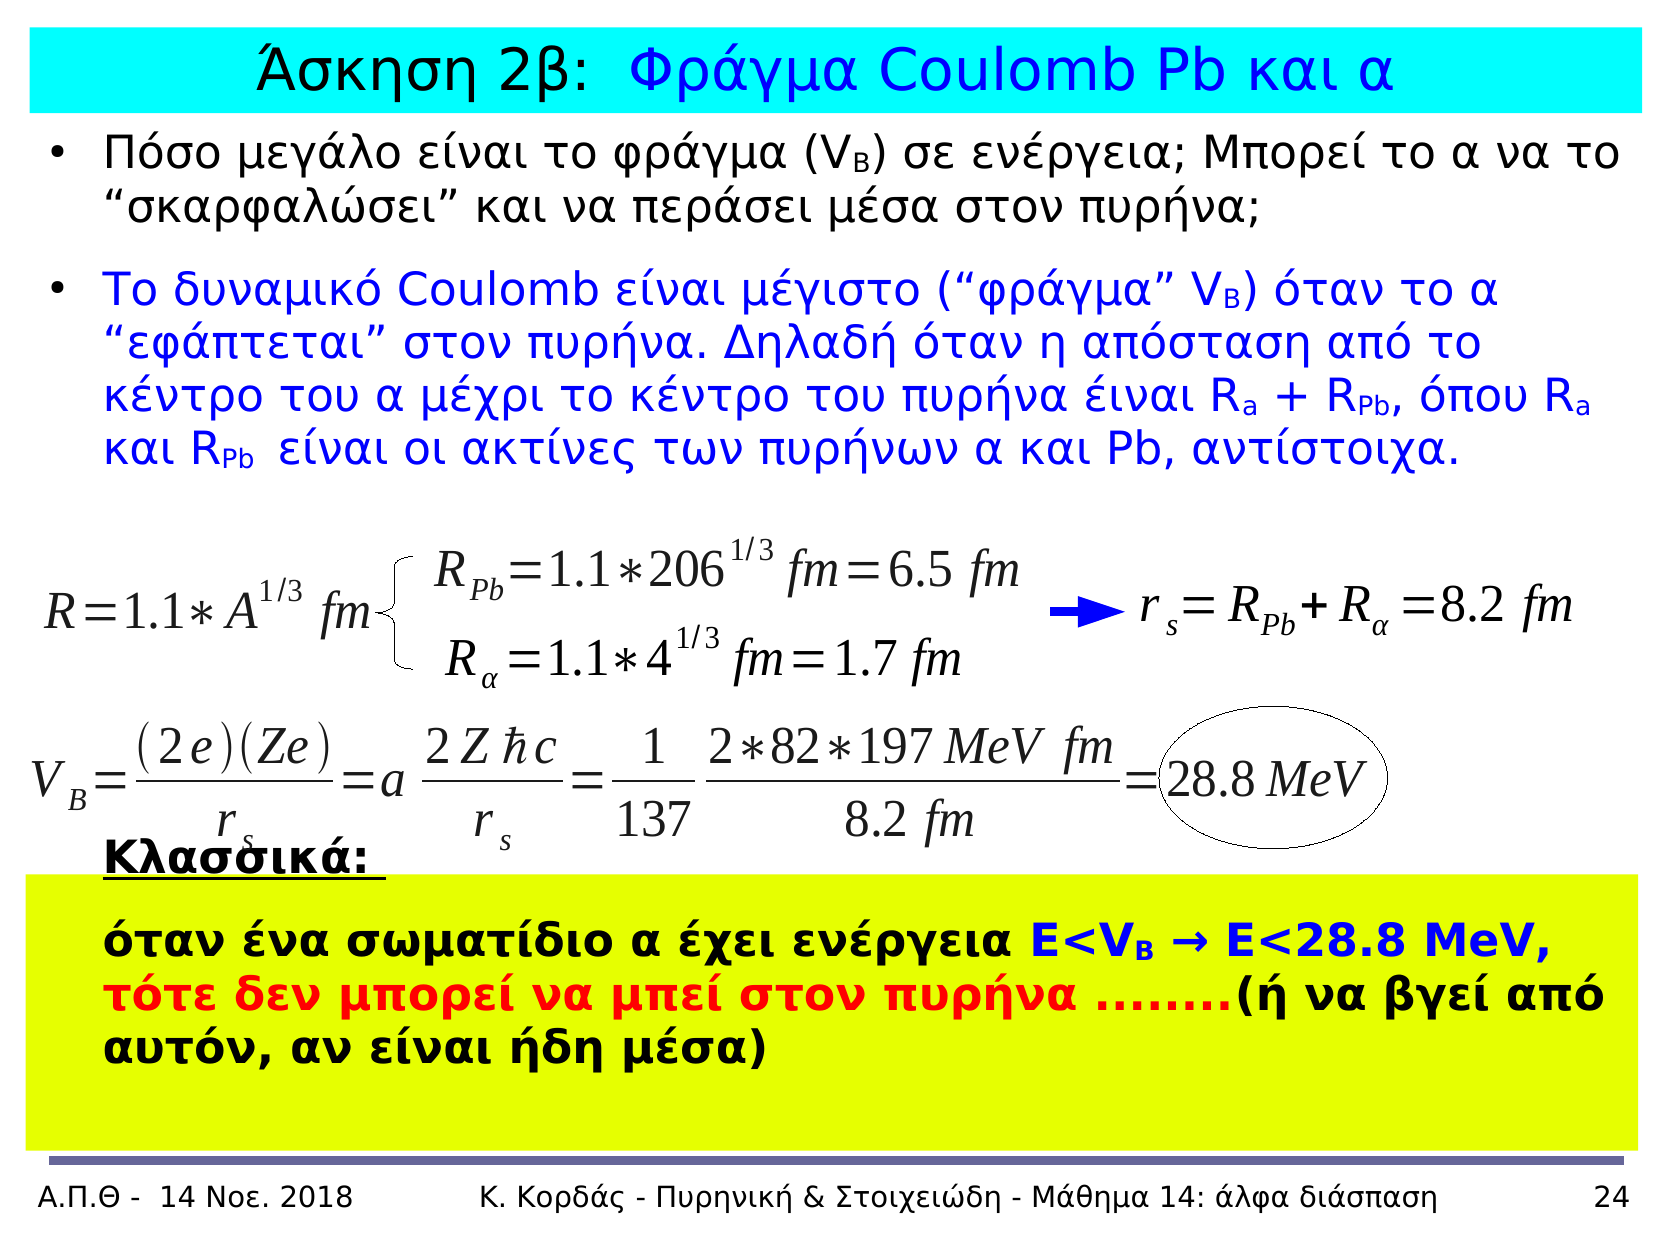

# Άσκηση 2β: Φράγμα Coulomb Pb και α
Πόσο μεγάλο είναι το φράγμα (VB) σε ενέργεια; Μπορεί το α να το “σκαρφαλώσει” και να περάσει μέσα στον πυρήνα;
Το δυναμικό Coulomb είναι μέγιστο (“φράγμα” VB) όταν το α “εφάπτεται” στον πυρήνα. Δηλαδή όταν η απόσταση από το κέντρο του α μέχρι το κέντρο του πυρήνα έιναι Ra + RPb, όπου Ra και RPb είναι οι ακτίνες των πυρήνων α και Pb, αντίστοιχα.
Κλασσικά:
όταν ένα σωματίδιο α έχει ενέργεια E<VB → E<28.8 MeV, τότε δεν μπορεί να μπεί στον πυρήνα ........(ή να βγεί από αυτόν, αν είναι ήδη μέσα)
Α.Π.Θ - 14 Νοε. 2018
Κ. Κορδάς - Πυρηνική & Στοιχειώδη - Μάθημα 14: άλφα διάσπαση
24